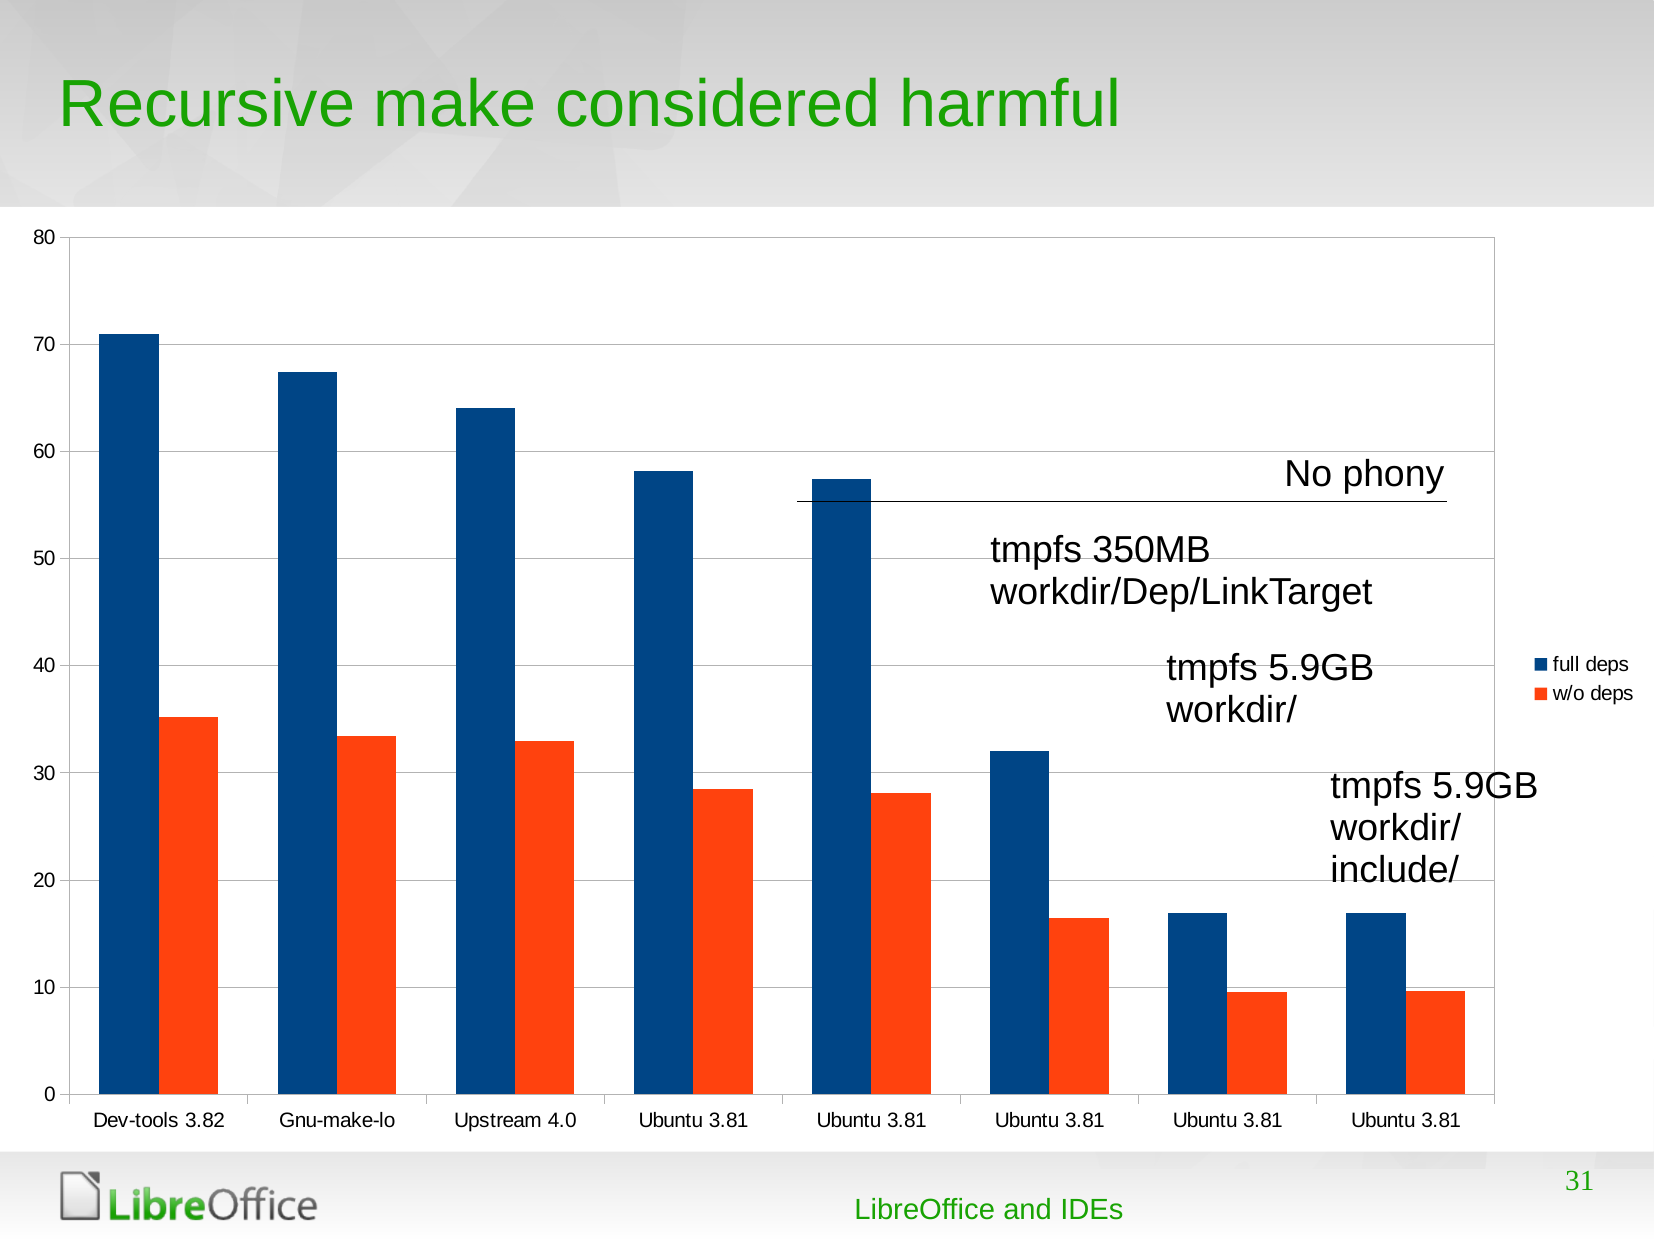

# Recursive make considered harmful
### Chart
| Category | full deps | w/o deps |
|---|---|---|
| Dev-tools 3.82 | 70.94 | 35.202 |
| Gnu-make-lo | 67.452 | 33.446 |
| Upstream 4.0 | 64.104 | 32.955 |
| Ubuntu 3.81 | 58.141 | 28.53 |
| Ubuntu 3.81 | 57.407 | 28.158 |
| Ubuntu 3.81 | 32.041 | 16.487 |
| Ubuntu 3.81 | 16.889 | 9.513 |
| Ubuntu 3.81 | 16.926 | 9.671 |No phony
tmpfs 350MB
workdir/Dep/LinkTarget
tmpfs 5.9GB
workdir/
tmpfs 5.9GB
workdir/
include/
31
liberating productivity